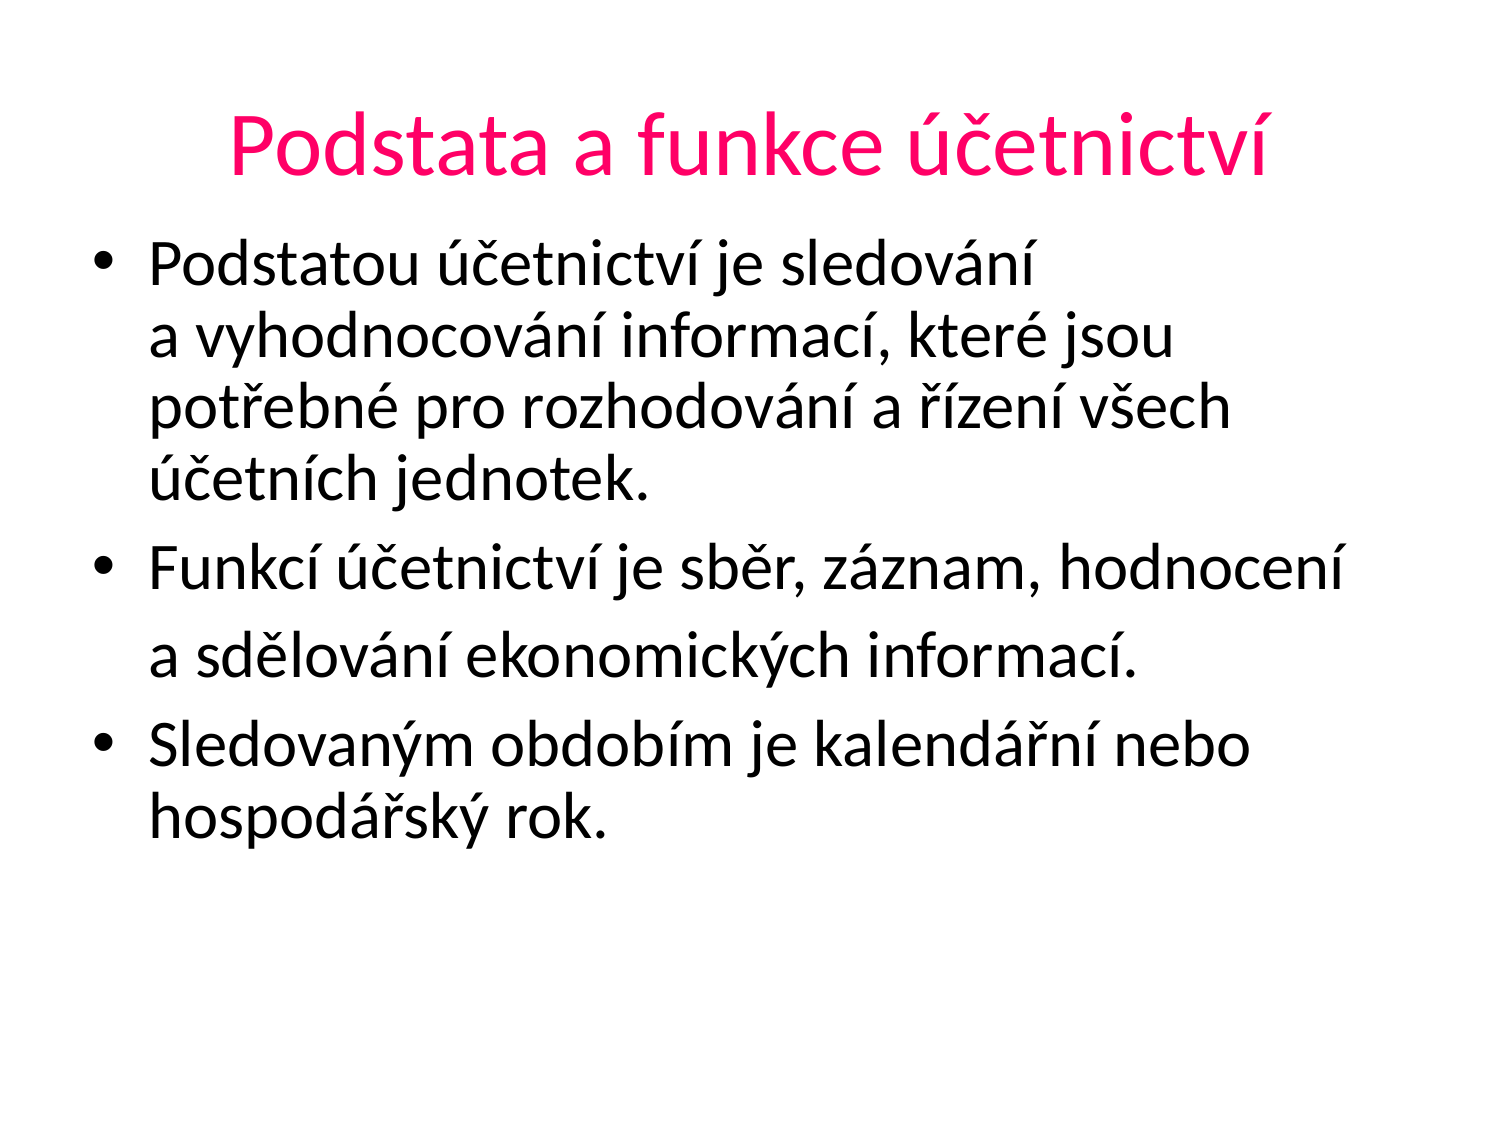

Podstata a funkce účetnictví
# Podstatou účetnictví je sledování a vyhodnocování informací, které jsou potřebné pro rozhodování a řízení všech účetních jednotek.
Funkcí účetnictví je sběr, záznam, hodnocení
 	a sdělování ekonomických informací.
Sledovaným obdobím je kalendářní nebo hospodářský rok.